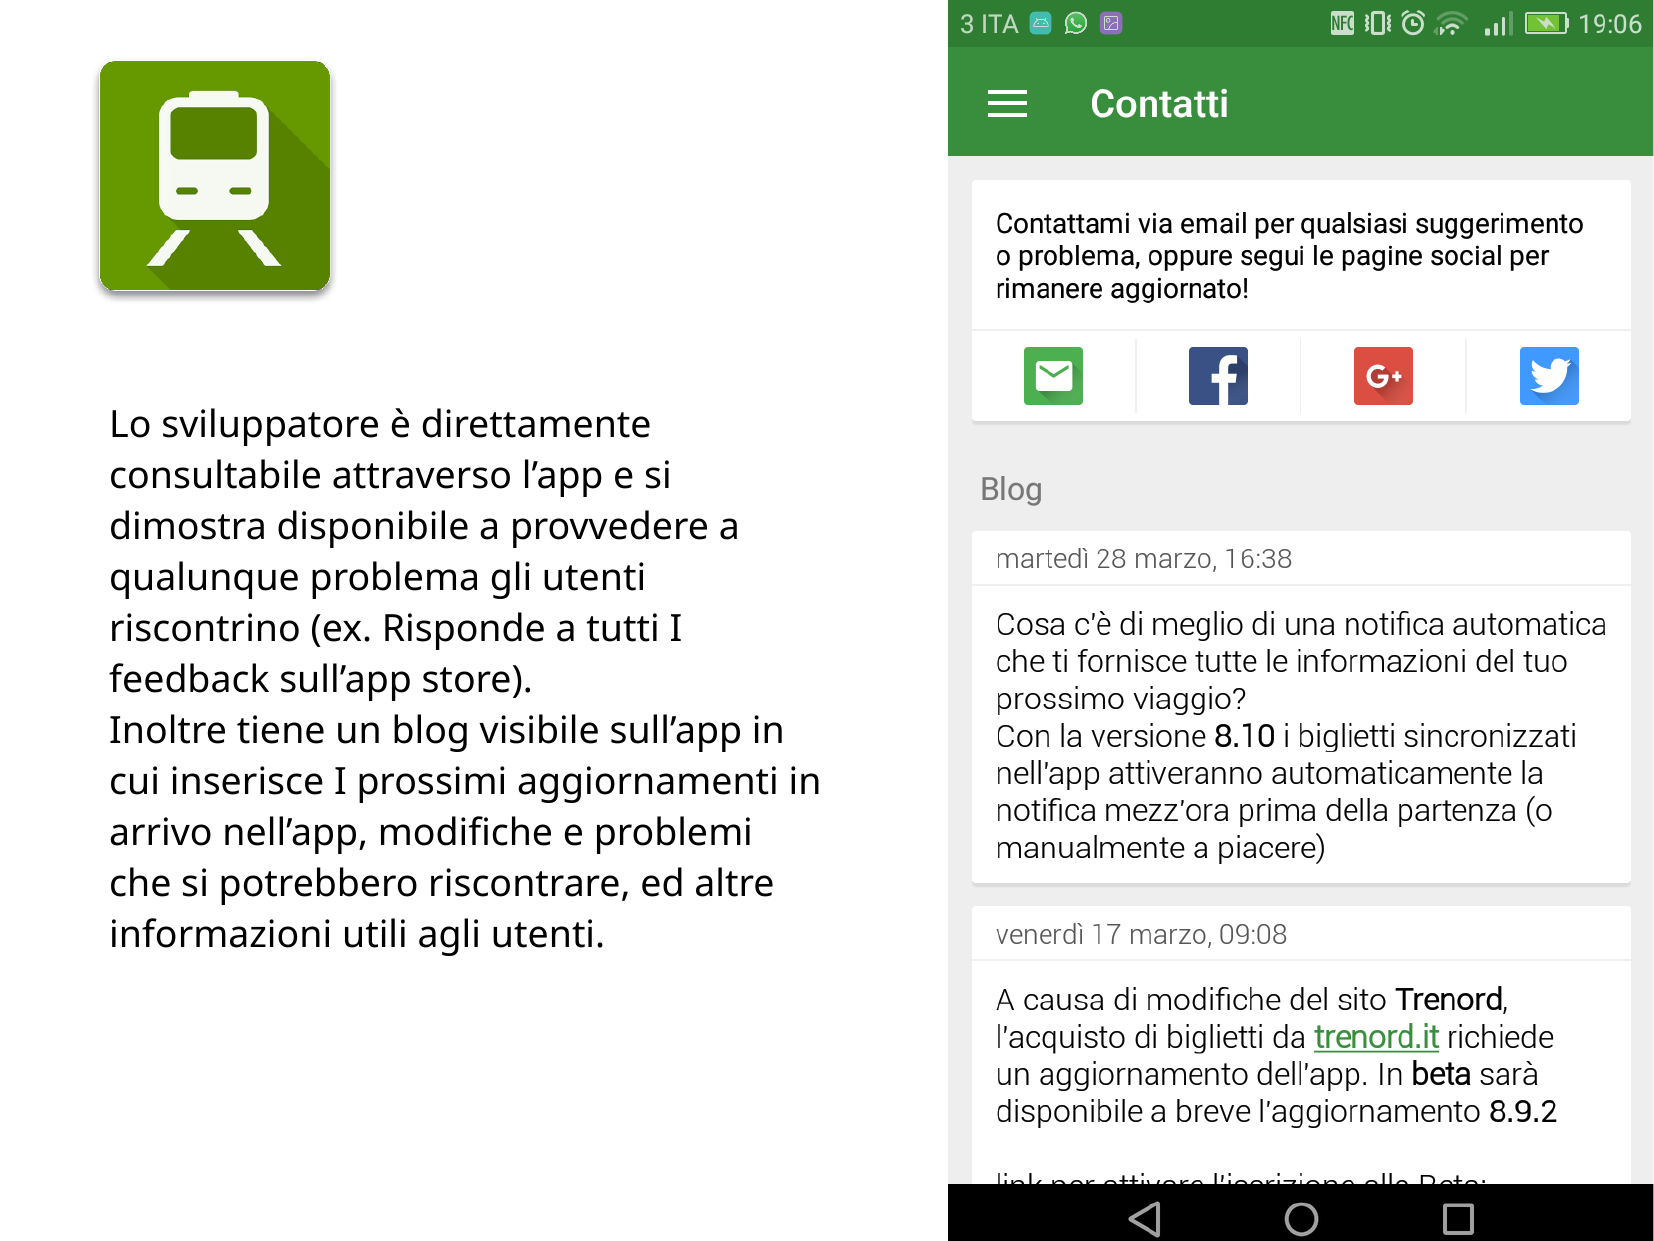

Lo sviluppatore è direttamente consultabile attraverso l’app e si dimostra disponibile a provvedere a qualunque problema gli utenti riscontrino (ex. Risponde a tutti I feedback sull’app store).
Inoltre tiene un blog visibile sull’app in cui inserisce I prossimi aggiornamenti in arrivo nell’app, modifiche e problemi che si potrebbero riscontrare, ed altre informazioni utili agli utenti.